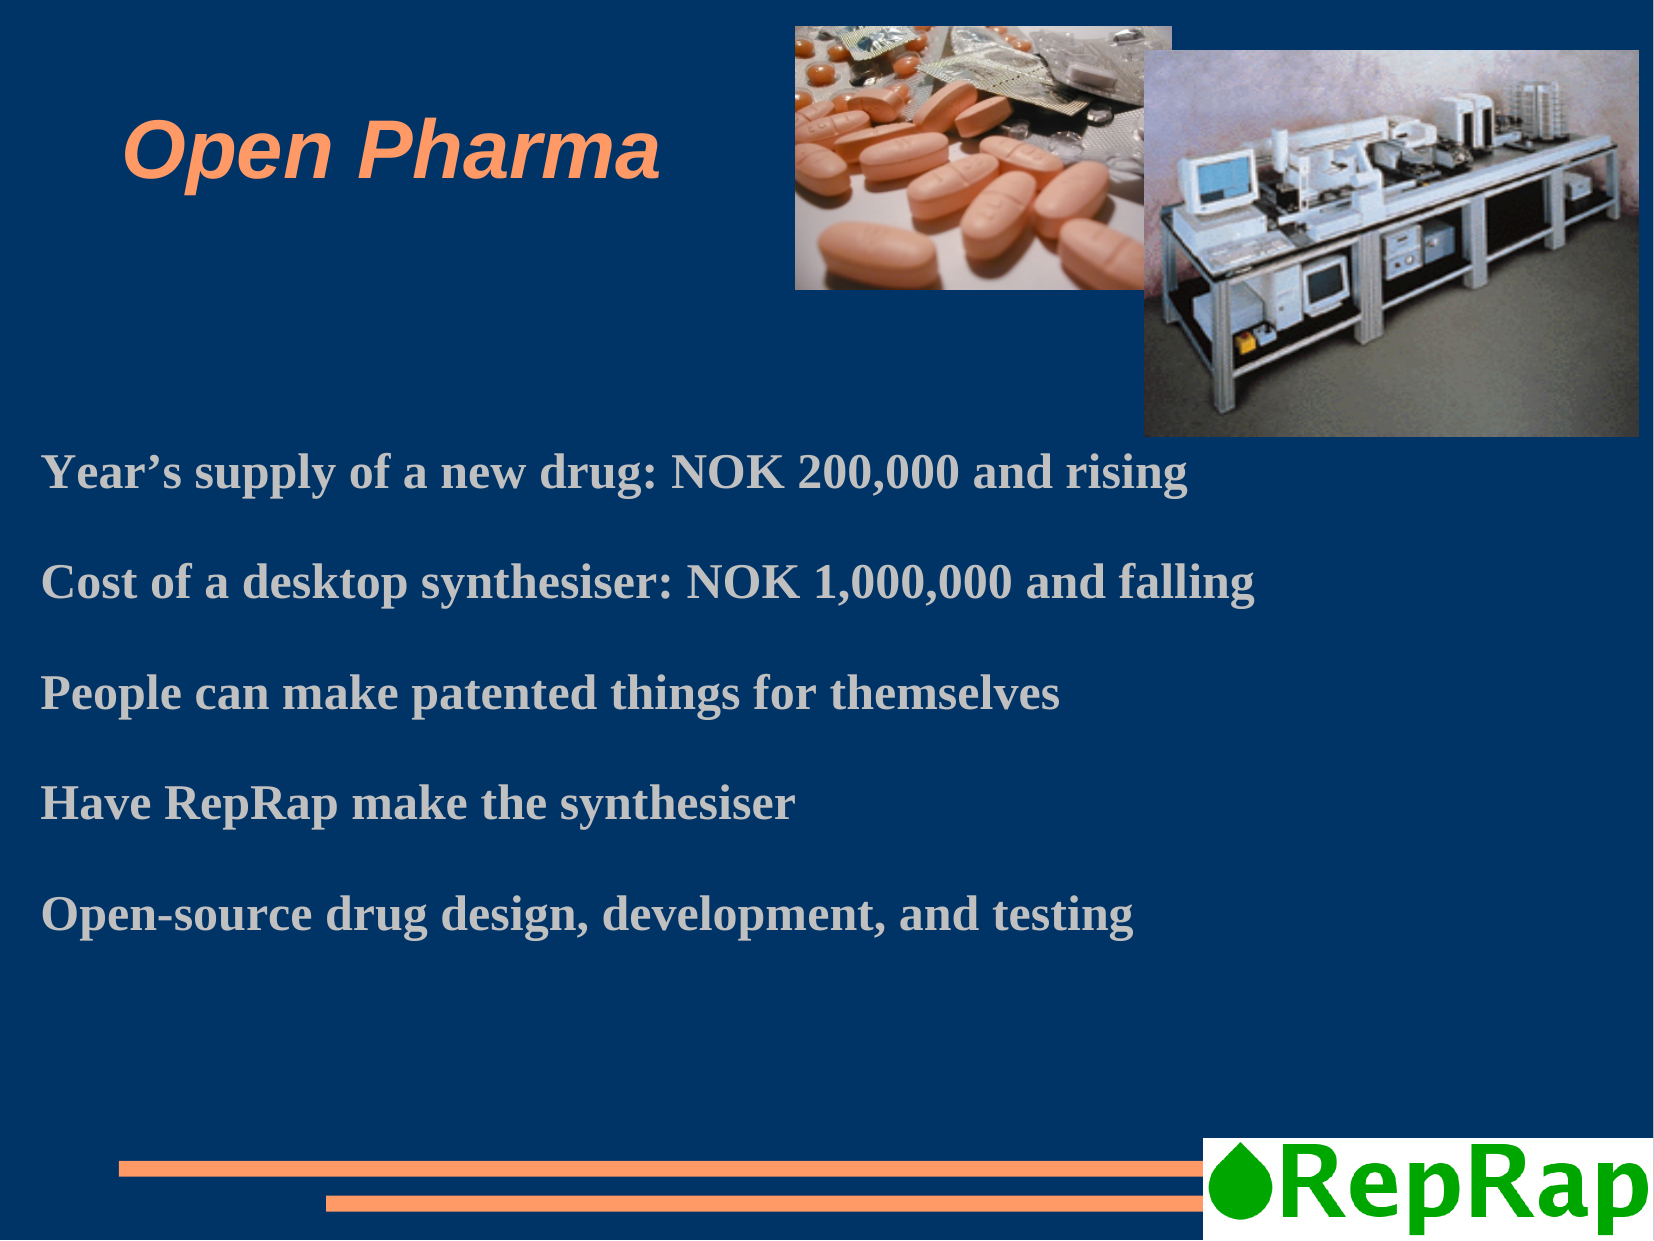

# Open Pharma
 Year’s supply of a new drug: NOK 200,000 and rising
 Cost of a desktop synthesiser: NOK 1,000,000 and falling
 People can make patented things for themselves
 Have RepRap make the synthesiser
 Open-source drug design, development, and testing